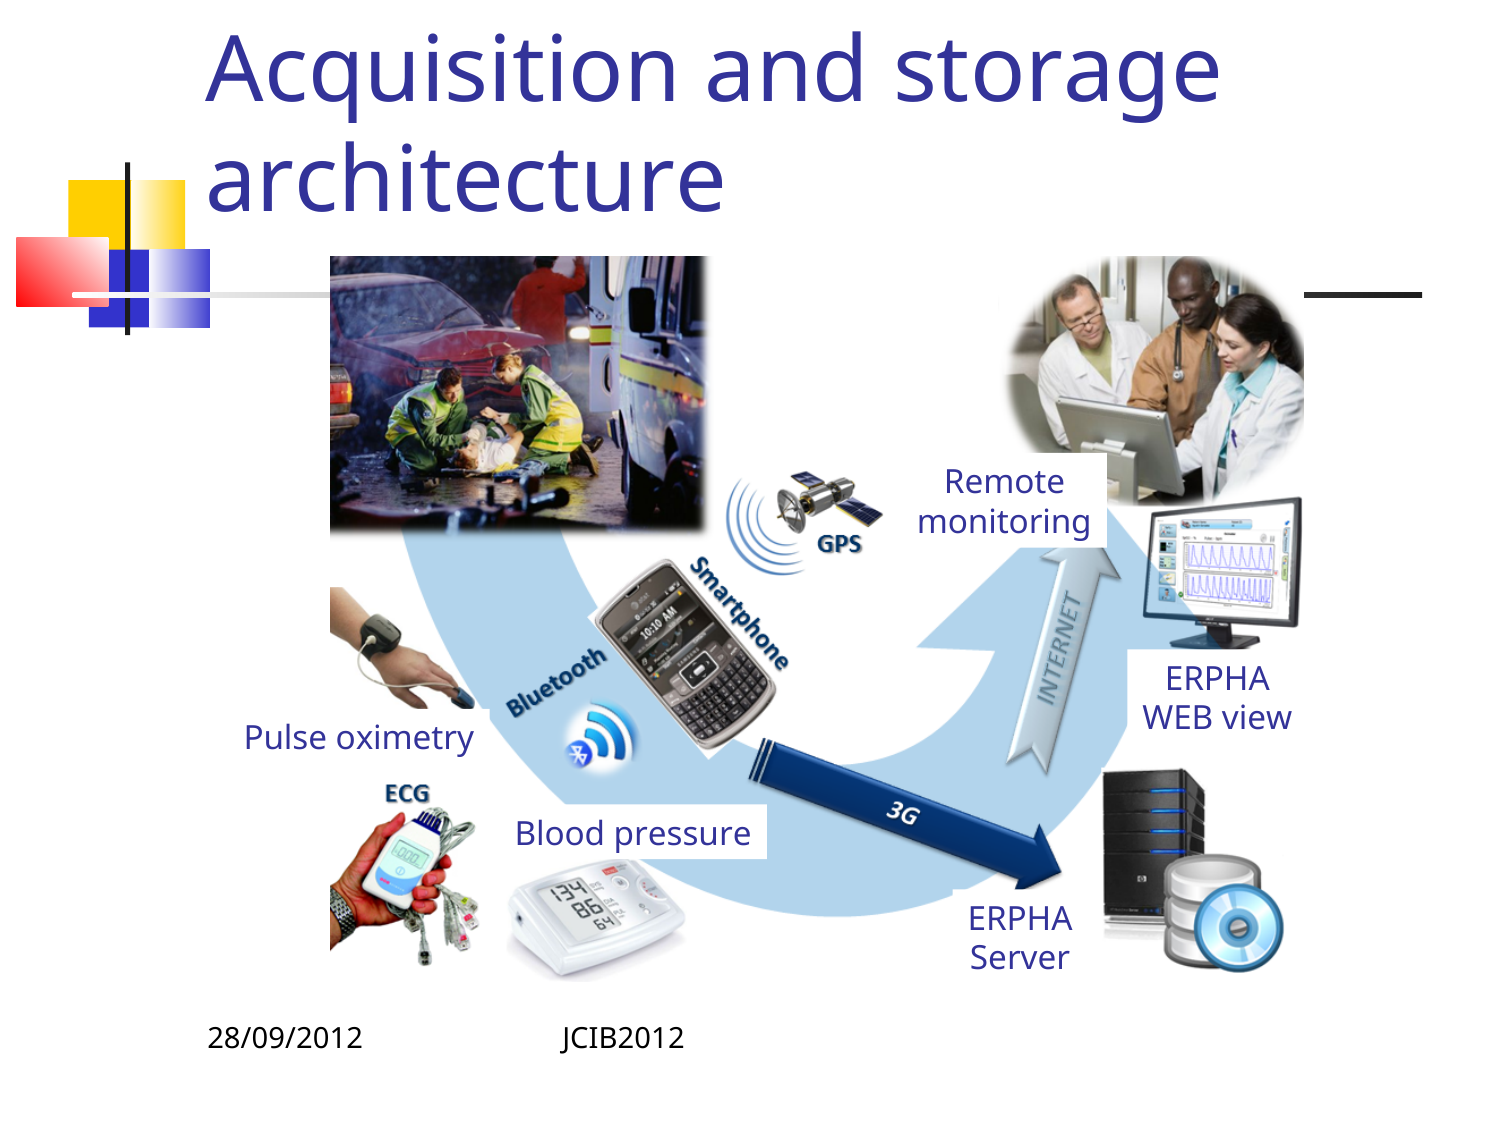

# Acquisition and storage architecture
Remote
monitoring
ERPHA
WEB view
Pulse oximetry
Blood pressure
ERPHA
Server
28/09/2012
JCIB2012